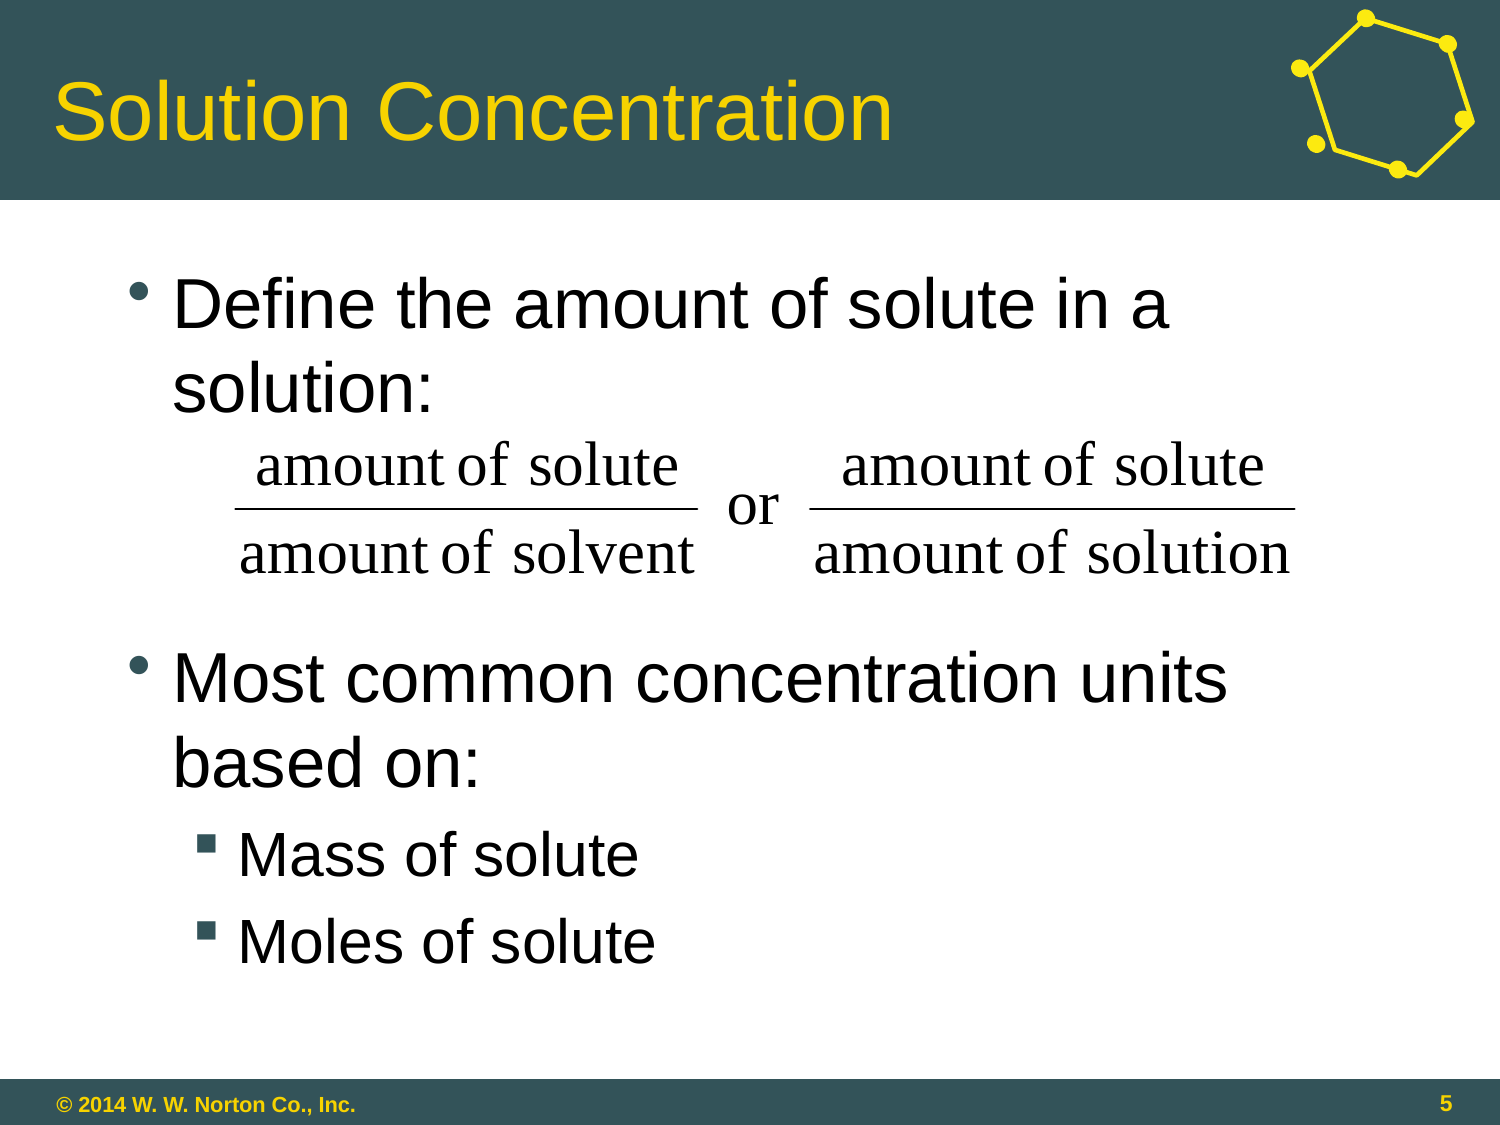

Solution Concentration
# Define the amount of solute in a solution:
Most common concentration units based on:
Mass of solute
Moles of solute